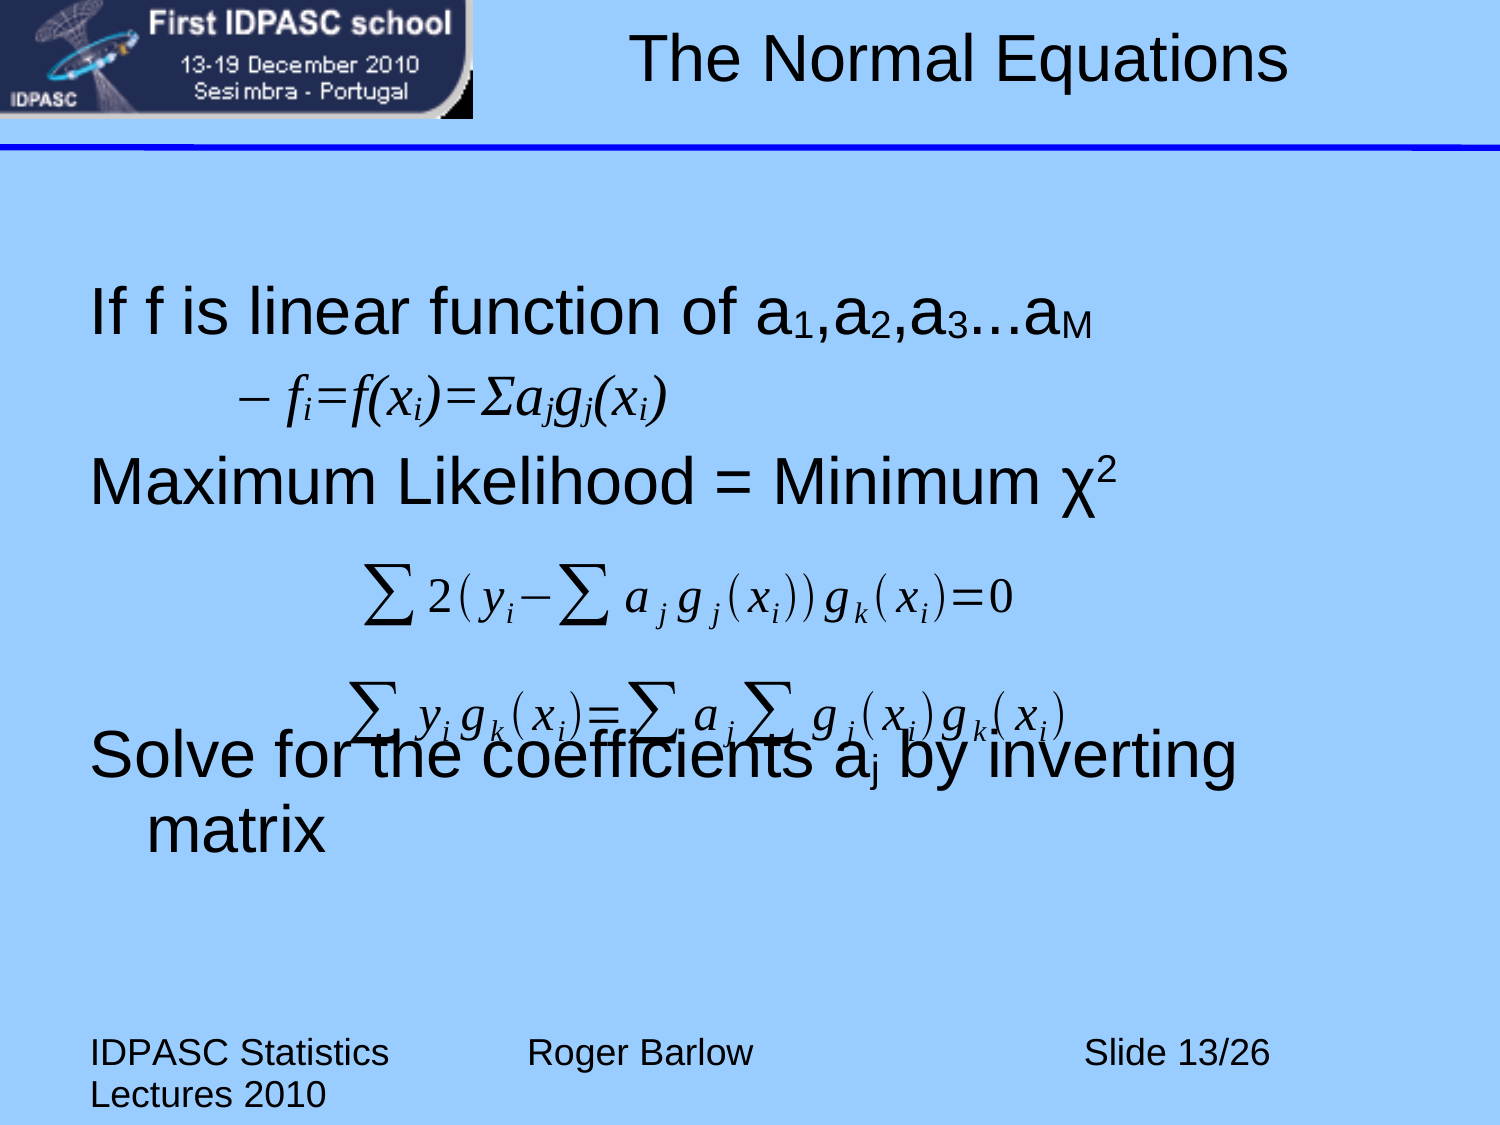

# The Normal Equations
If f is linear function of a1,a2,a3...aM
fi=f(xi)=Σajgj(xi)
Maximum Likelihood = Minimum χ2
Solve for the coefficients aj by inverting matrix
13